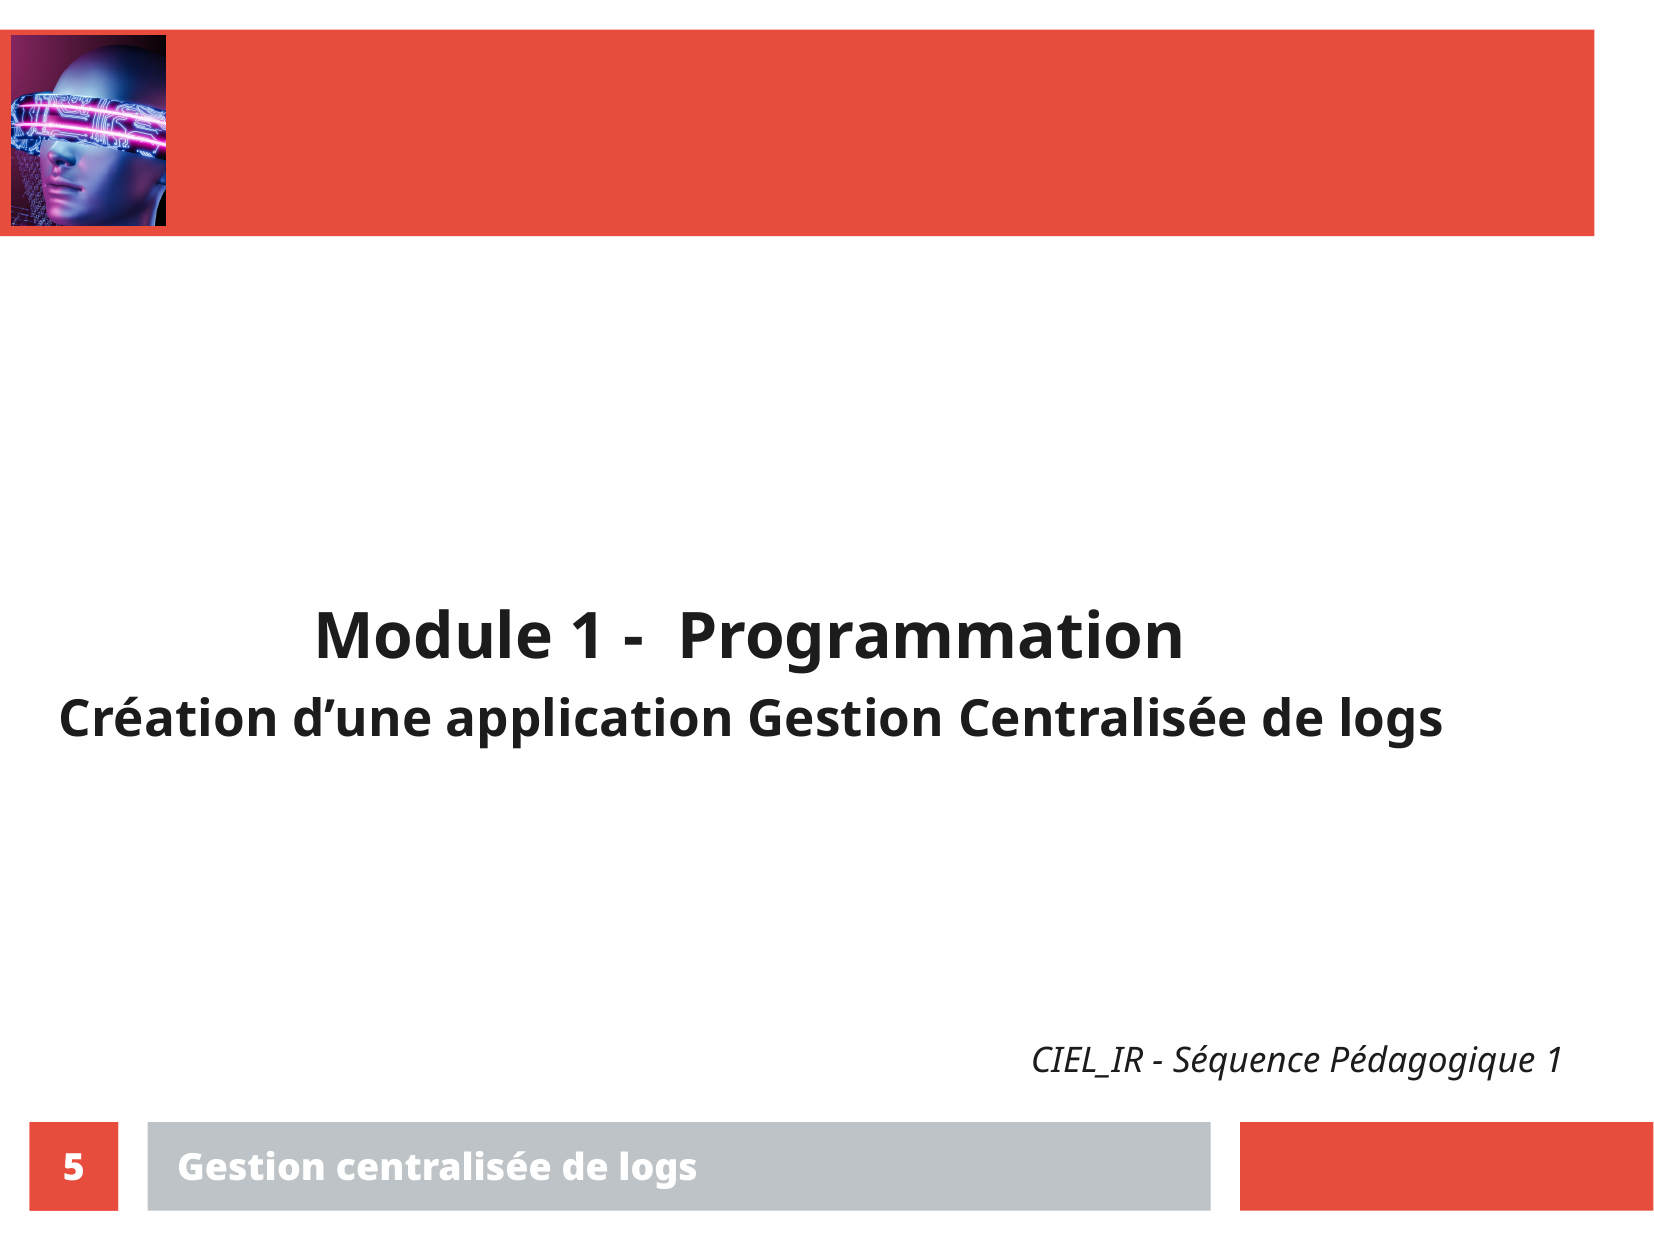

#
Module 1 - Programmation
Création d’une application Gestion Centralisée de logs
CIEL_IR - Séquence Pédagogique 1
5
Gestion centralisée de logs